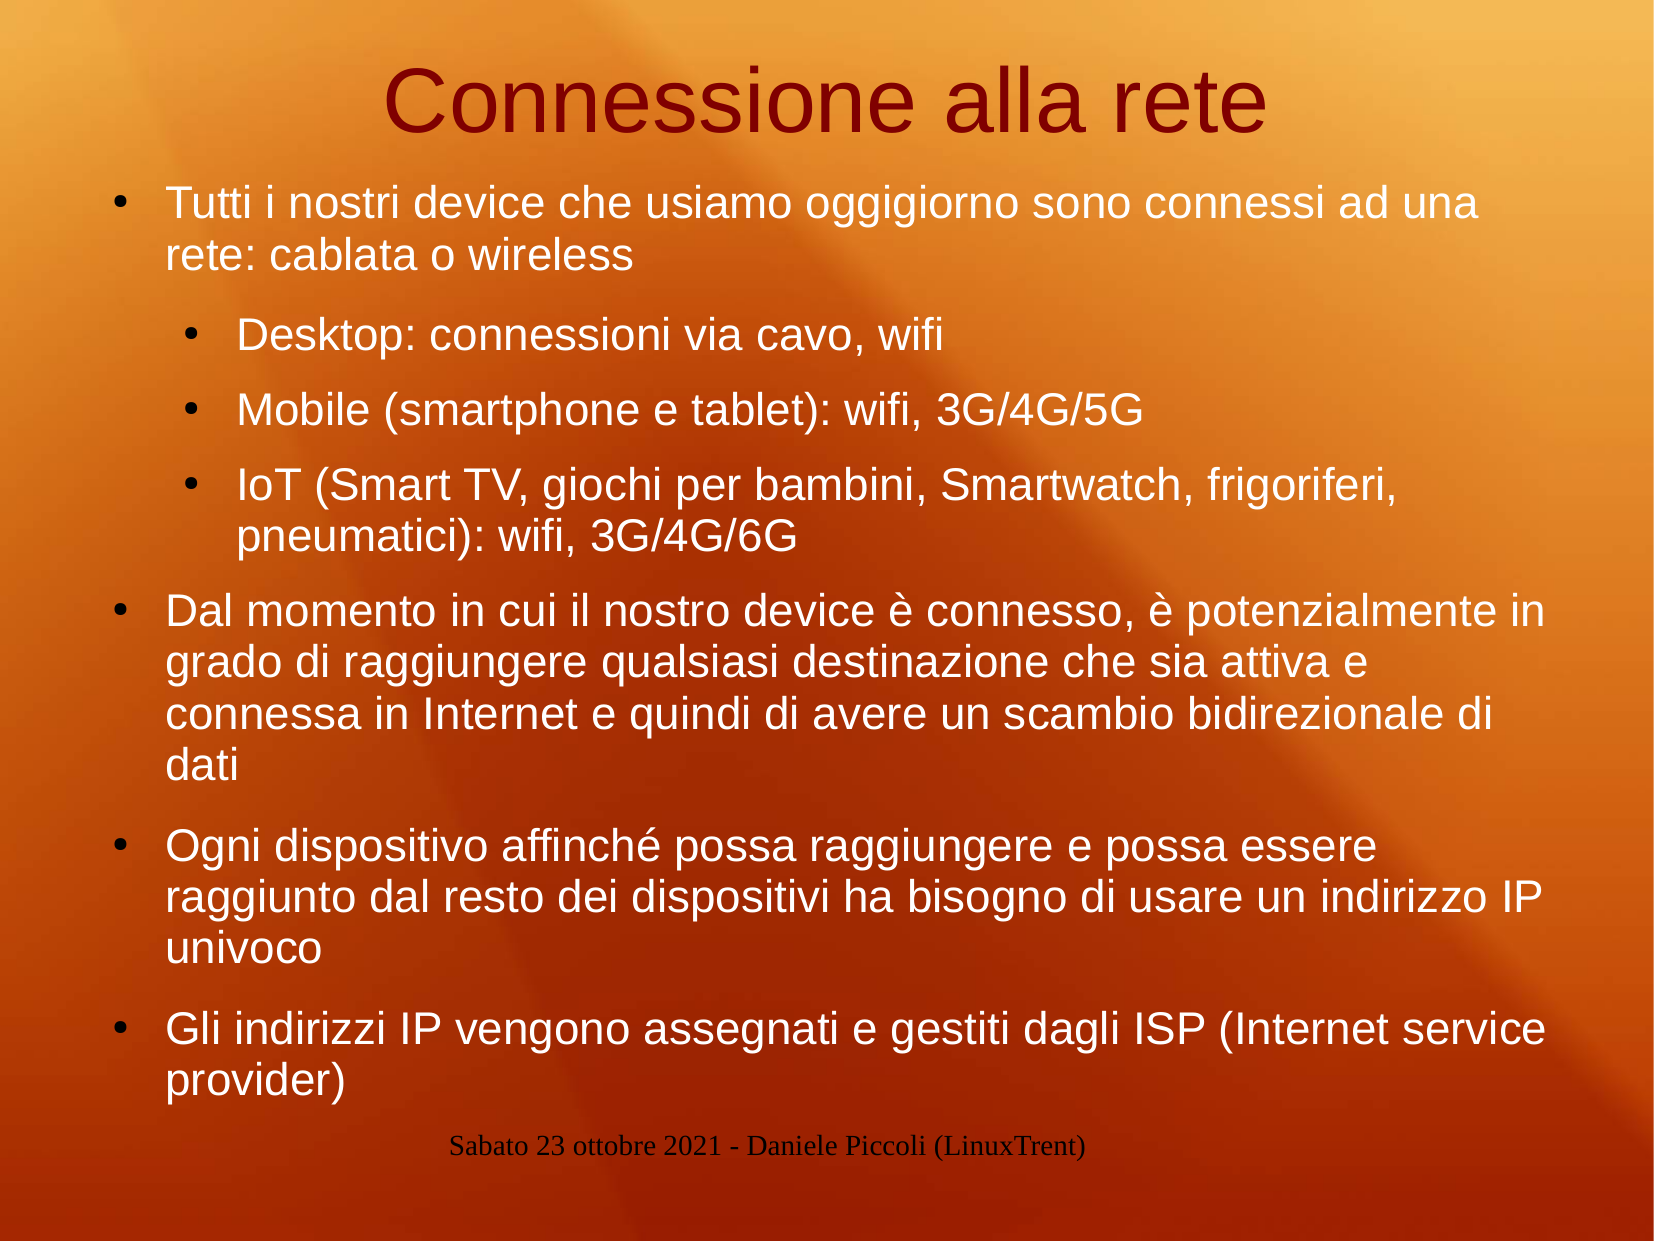

# Connessione alla rete
Tutti i nostri device che usiamo oggigiorno sono connessi ad una rete: cablata o wireless
Desktop: connessioni via cavo, wifi
Mobile (smartphone e tablet): wifi, 3G/4G/5G
IoT (Smart TV, giochi per bambini, Smartwatch, frigoriferi, pneumatici): wifi, 3G/4G/6G
Dal momento in cui il nostro device è connesso, è potenzialmente in grado di raggiungere qualsiasi destinazione che sia attiva e connessa in Internet e quindi di avere un scambio bidirezionale di dati
Ogni dispositivo affinché possa raggiungere e possa essere raggiunto dal resto dei dispositivi ha bisogno di usare un indirizzo IP univoco
Gli indirizzi IP vengono assegnati e gestiti dagli ISP (Internet service provider)
Sabato 23 ottobre 2021 - Daniele Piccoli (LinuxTrent)